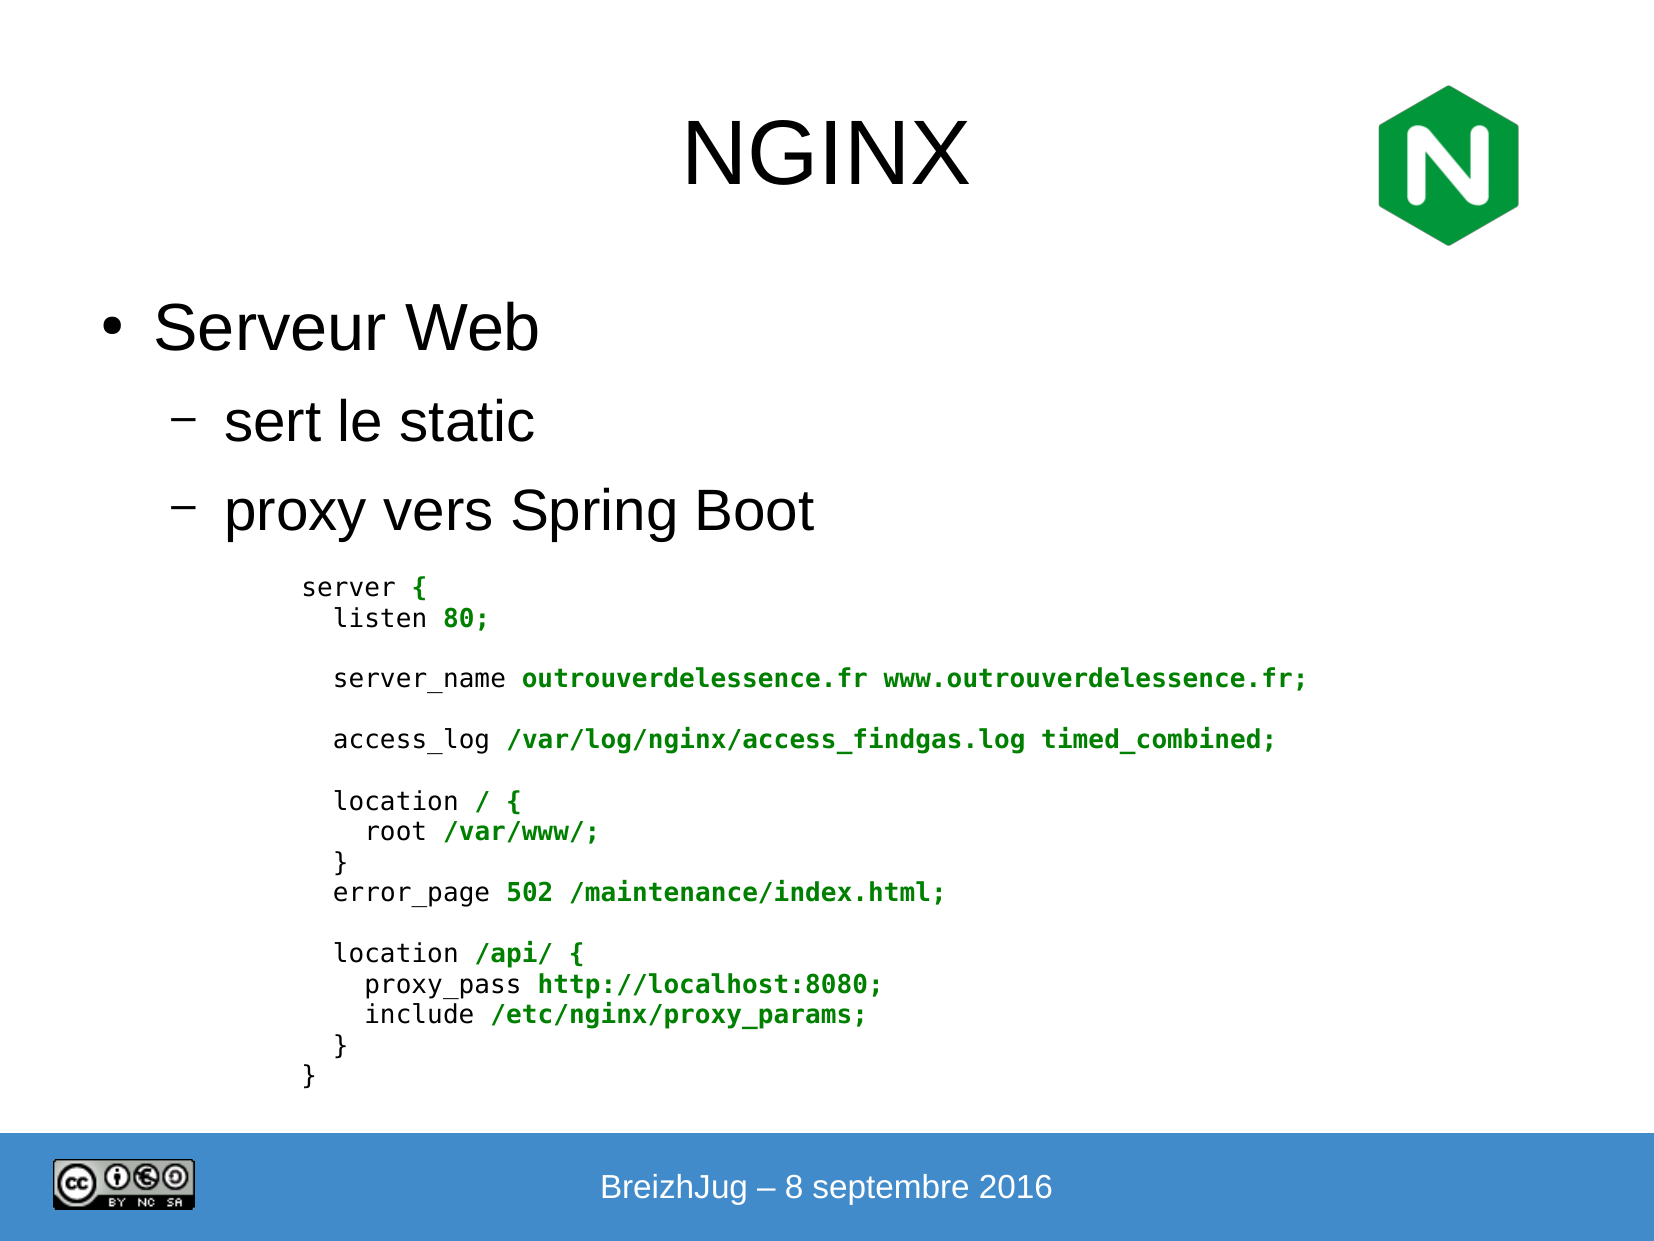

# NGINX
Serveur Web
sert le static
proxy vers Spring Boot
server {
 listen 80;
 server_name outrouverdelessence.fr www.outrouverdelessence.fr;
 access_log /var/log/nginx/access_findgas.log timed_combined;
 location / {
 root /var/www/;
 }
 error_page 502 /maintenance/index.html;
 location /api/ {
 proxy_pass http://localhost:8080;
 include /etc/nginx/proxy_params;
 }
}